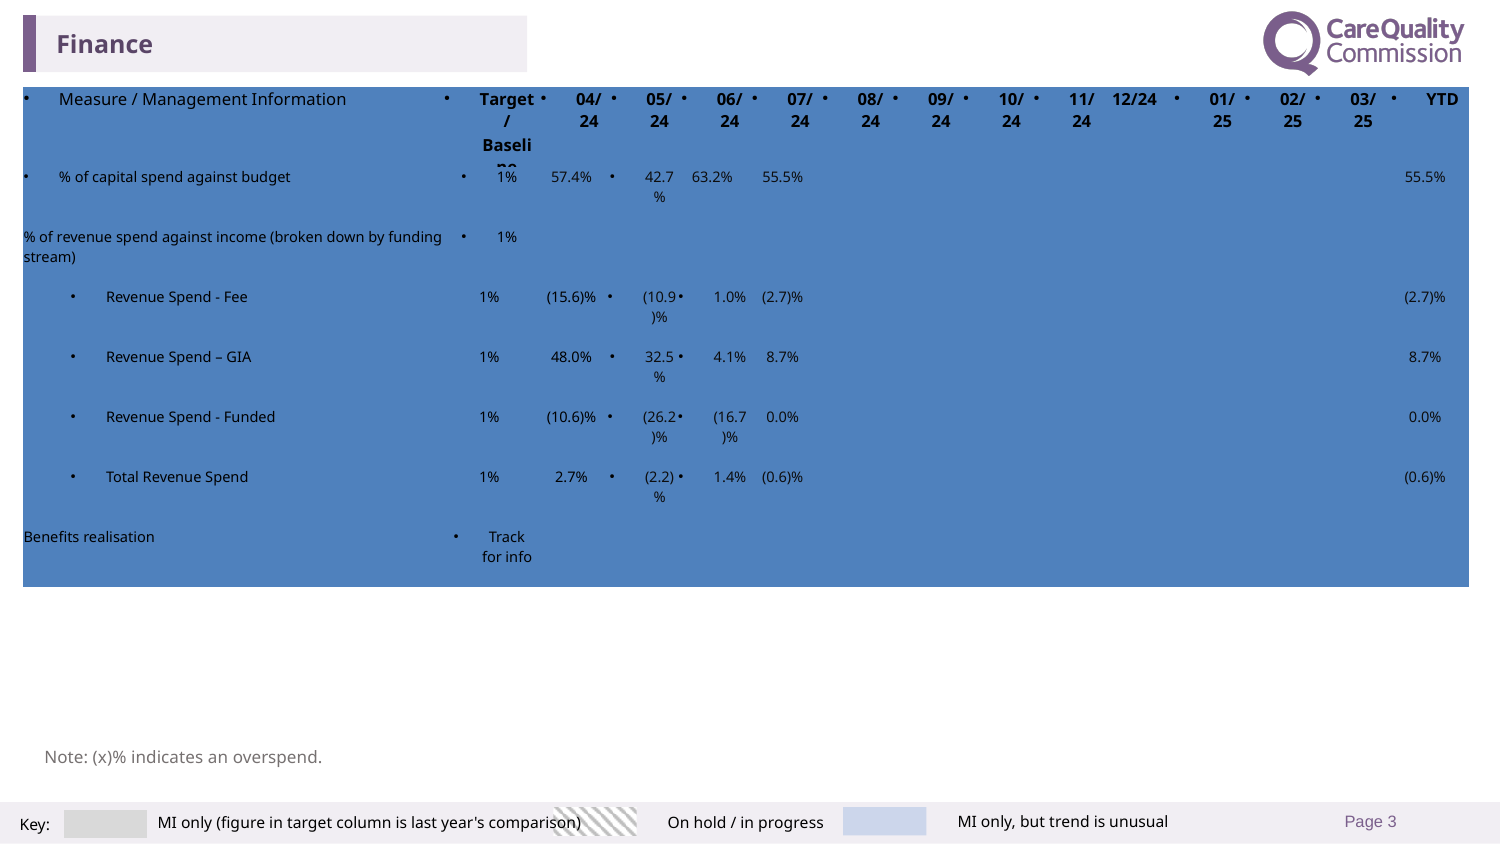

# Finance
| Measure / Management Information | Target / Baseline | 04/24 | 05/24 | 06/24 | 07/24 | 08/24 | 09/24 | 10/24 | 11/24 | 12/24 | 01/25 | 02/25 | 03/25 | YTD |
| --- | --- | --- | --- | --- | --- | --- | --- | --- | --- | --- | --- | --- | --- | --- |
| % of capital spend against budget | 1% | 57.4% | 42.7% | 63.2% | 55.5% | | | | | | | | | 55.5% |
| % of revenue spend against income (broken down by funding stream) | 1% | | | | | | | | | | | | | |
| Revenue Spend - Fee | 1% | (15.6)% | (10.9)% | 1.0% | (2.7)% | | | | | | | | | (2.7)% |
| Revenue Spend – GIA | 1% | 48.0% | 32.5% | 4.1% | 8.7% | | | | | | | | | 8.7% |
| Revenue Spend - Funded | 1% | (10.6)% | (26.2)% | (16.7)% | 0.0% | | | | | | | | | 0.0% |
| Total Revenue Spend | 1% | 2.7% | (2.2)% | 1.4% | (0.6)% | | | | | | | | | (0.6)% |
| Benefits realisation | Track for info | | | | | | | | | | | | | |
Note: (x)% indicates an overspend.
Page 3
MI only, but trend is unusual
MI only (figure in target column is last year's comparison)
On hold / in progress
Key: